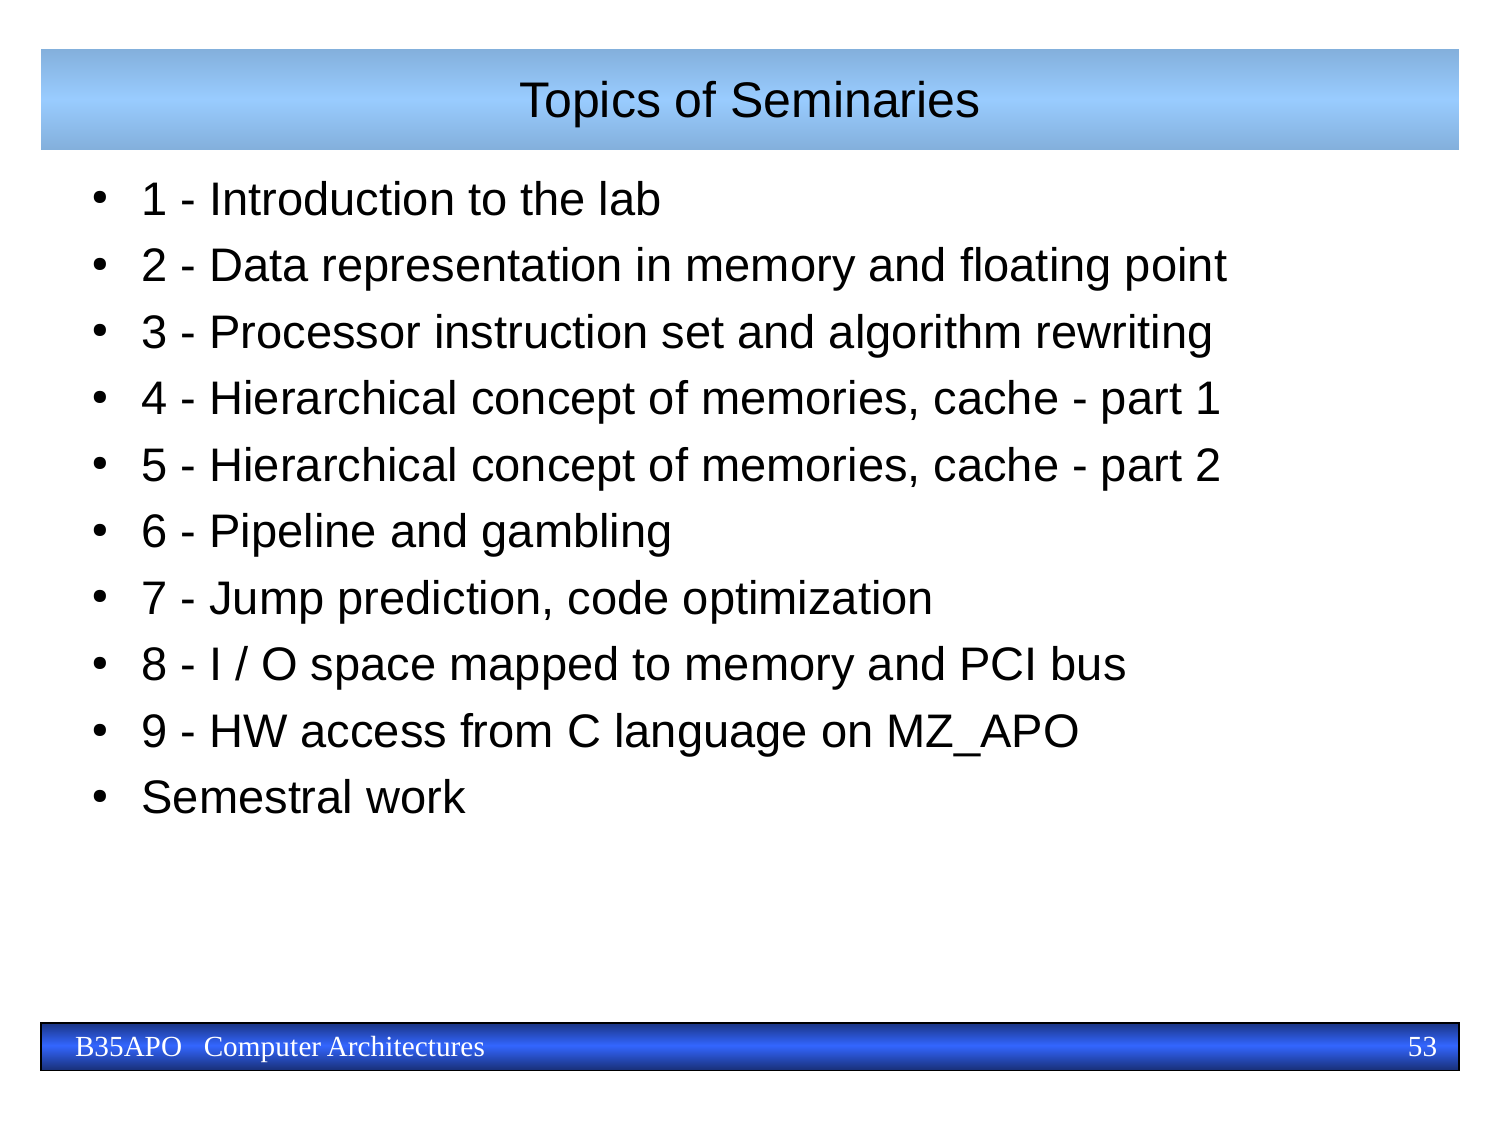

# Topics of Seminaries
1 - Introduction to the lab
2 - Data representation in memory and floating point
3 - Processor instruction set and algorithm rewriting
4 - Hierarchical concept of memories, cache - part 1
5 - Hierarchical concept of memories, cache - part 2
6 - Pipeline and gambling
7 - Jump prediction, code optimization
8 - I / O space mapped to memory and PCI bus
9 - HW access from C language on MZ_APO
Semestral work
B35APO Computer Architectures
53